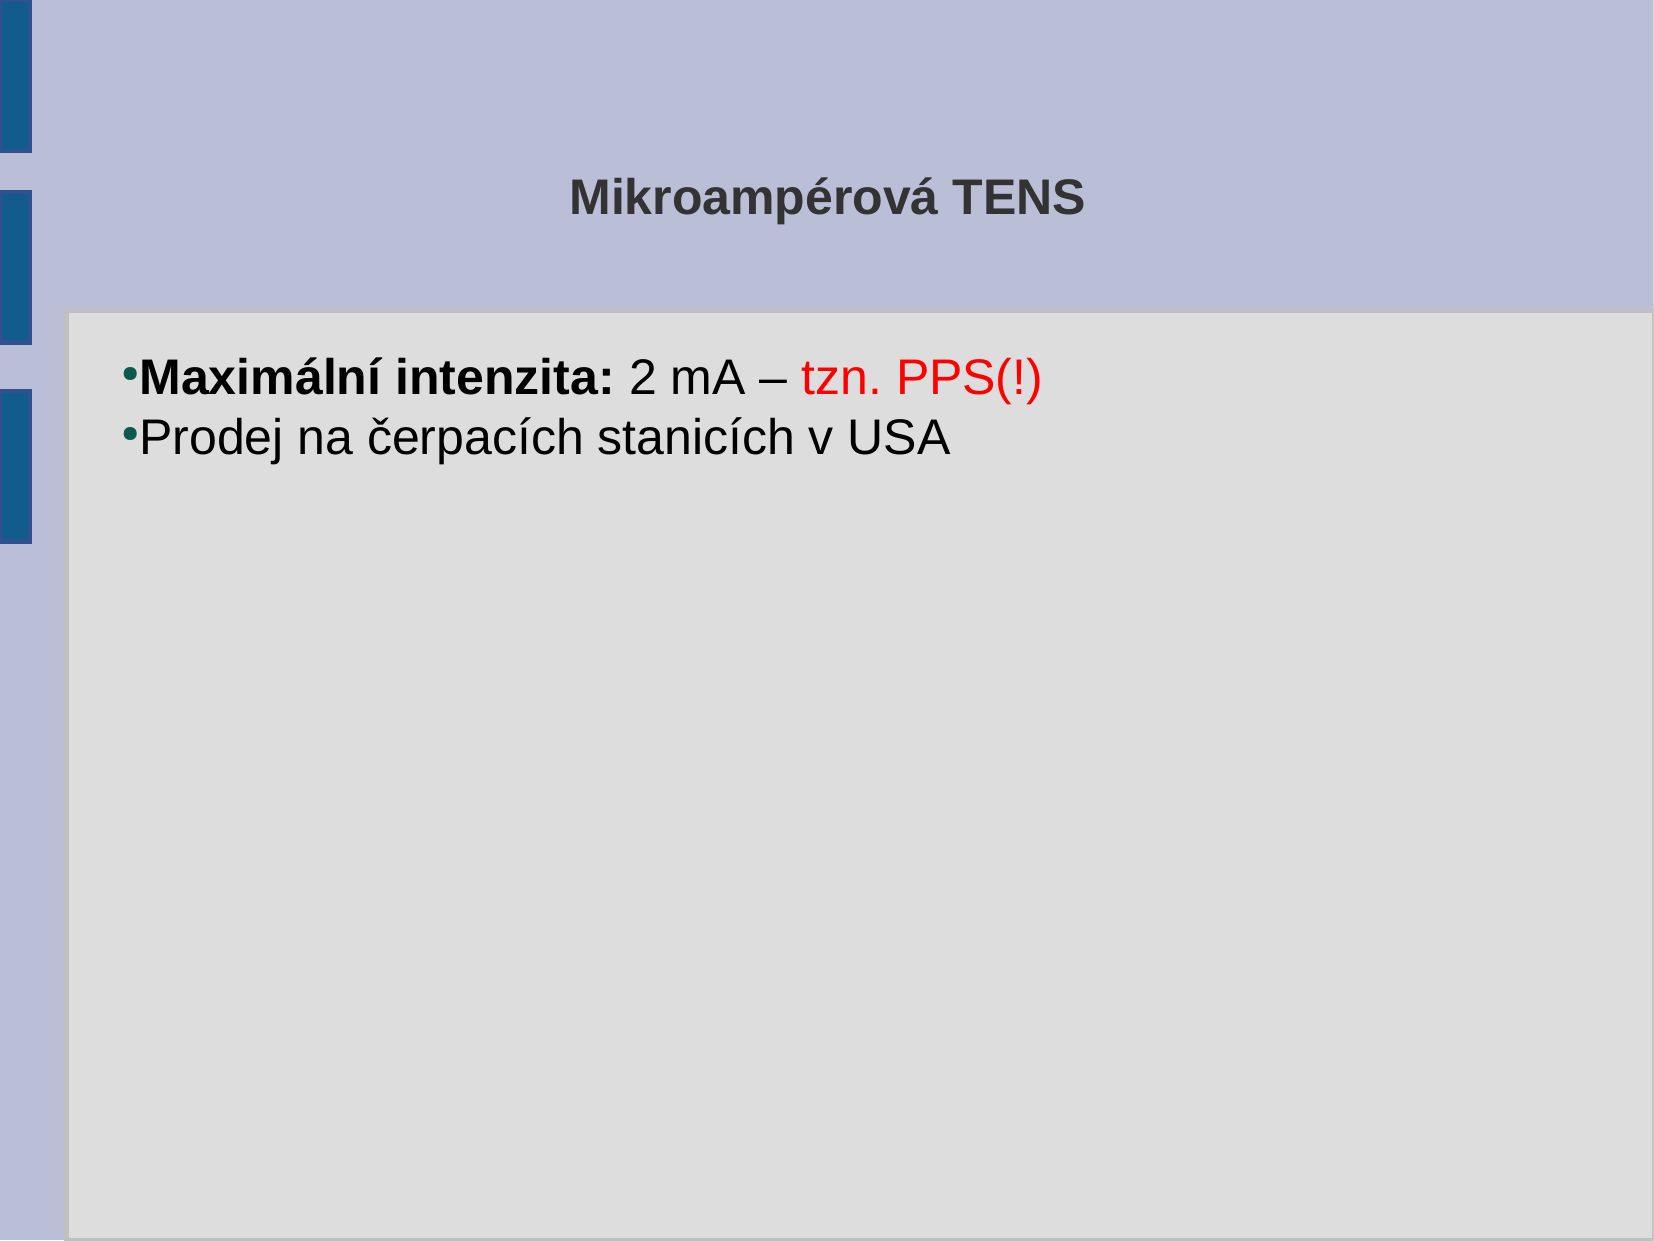

# Mikroampérová TENS
Maximální intenzita: 2 mA – tzn. PPS(!)
Prodej na čerpacích stanicích v USA